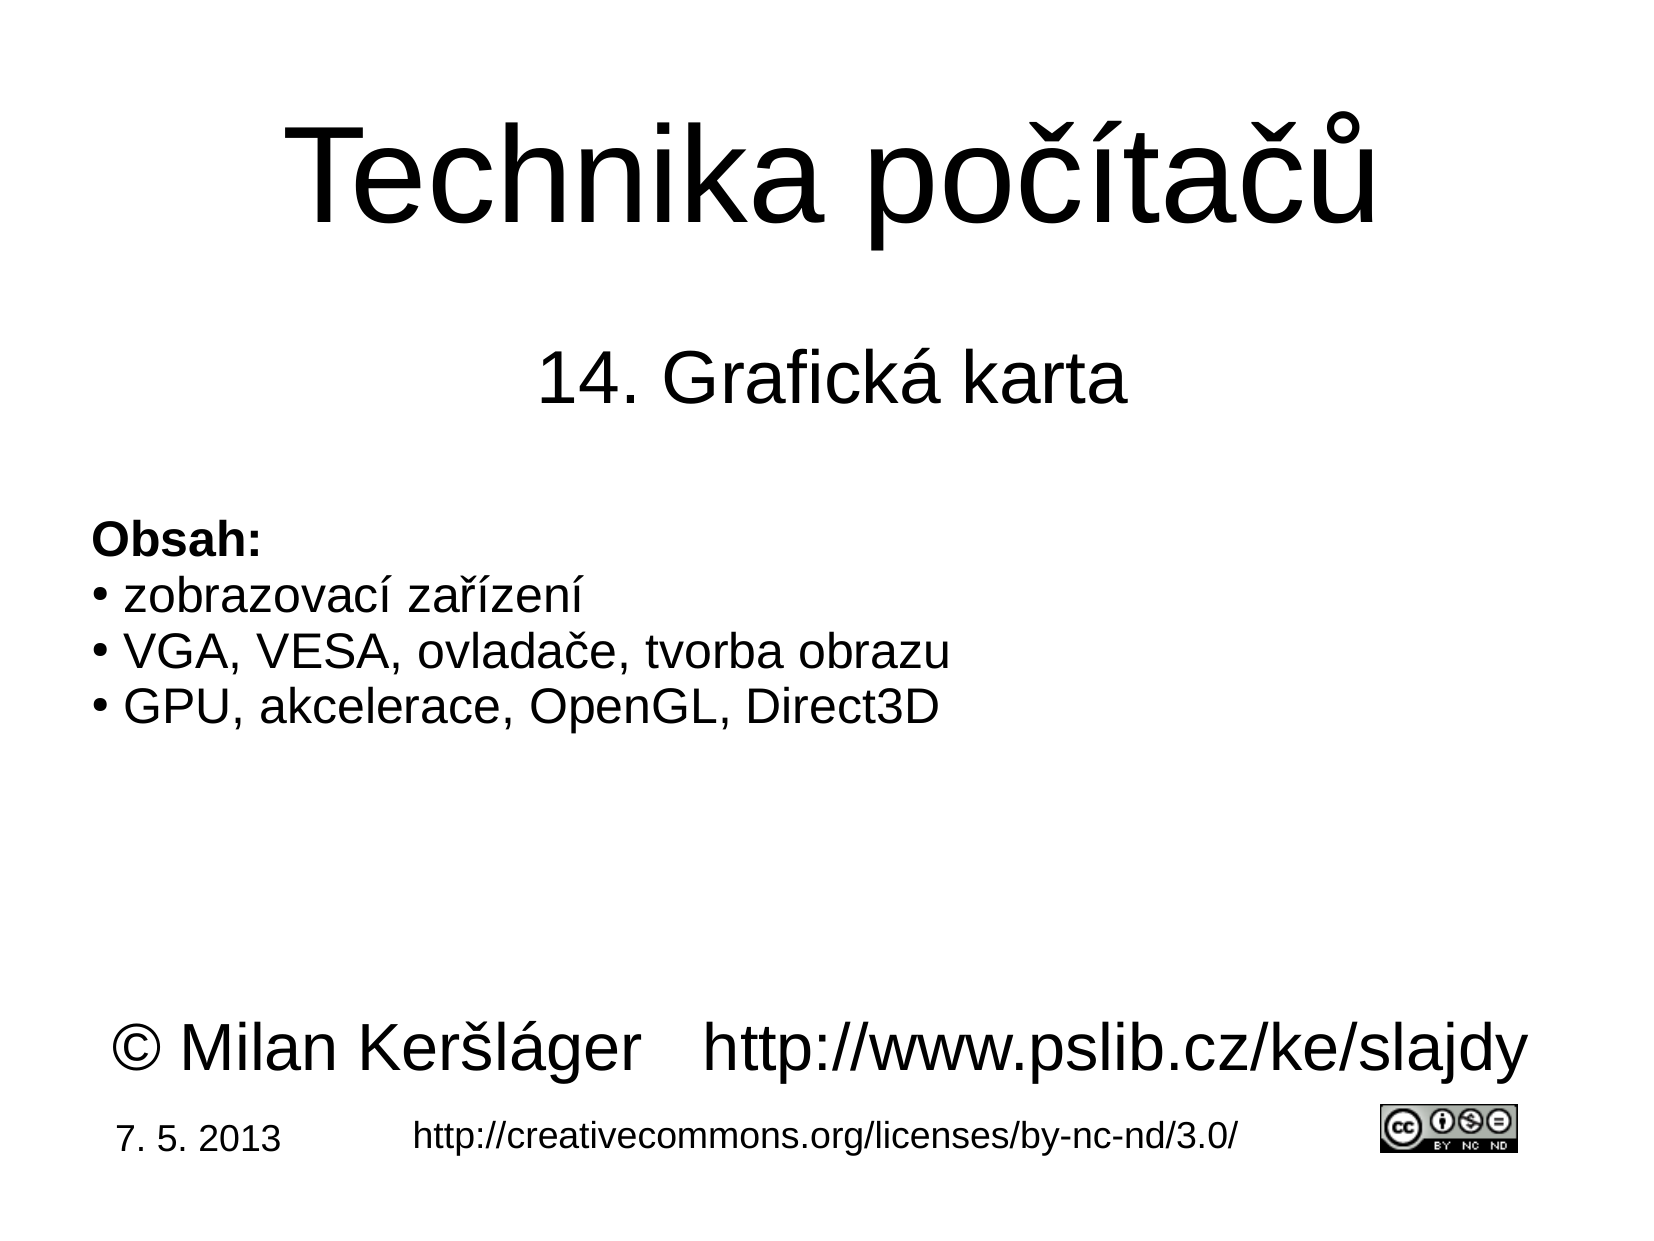

# Technika počítačů 14. Grafická karta
Obsah:
 zobrazovací zařízení
 VGA, VESA, ovladače, tvorba obrazu
 GPU, akcelerace, OpenGL, Direct3D
© Milan Keršláger	http://www.pslib.cz/ke/slajdy
http://creativecommons.org/licenses/by-nc-nd/3.0/
7. 5. 2013